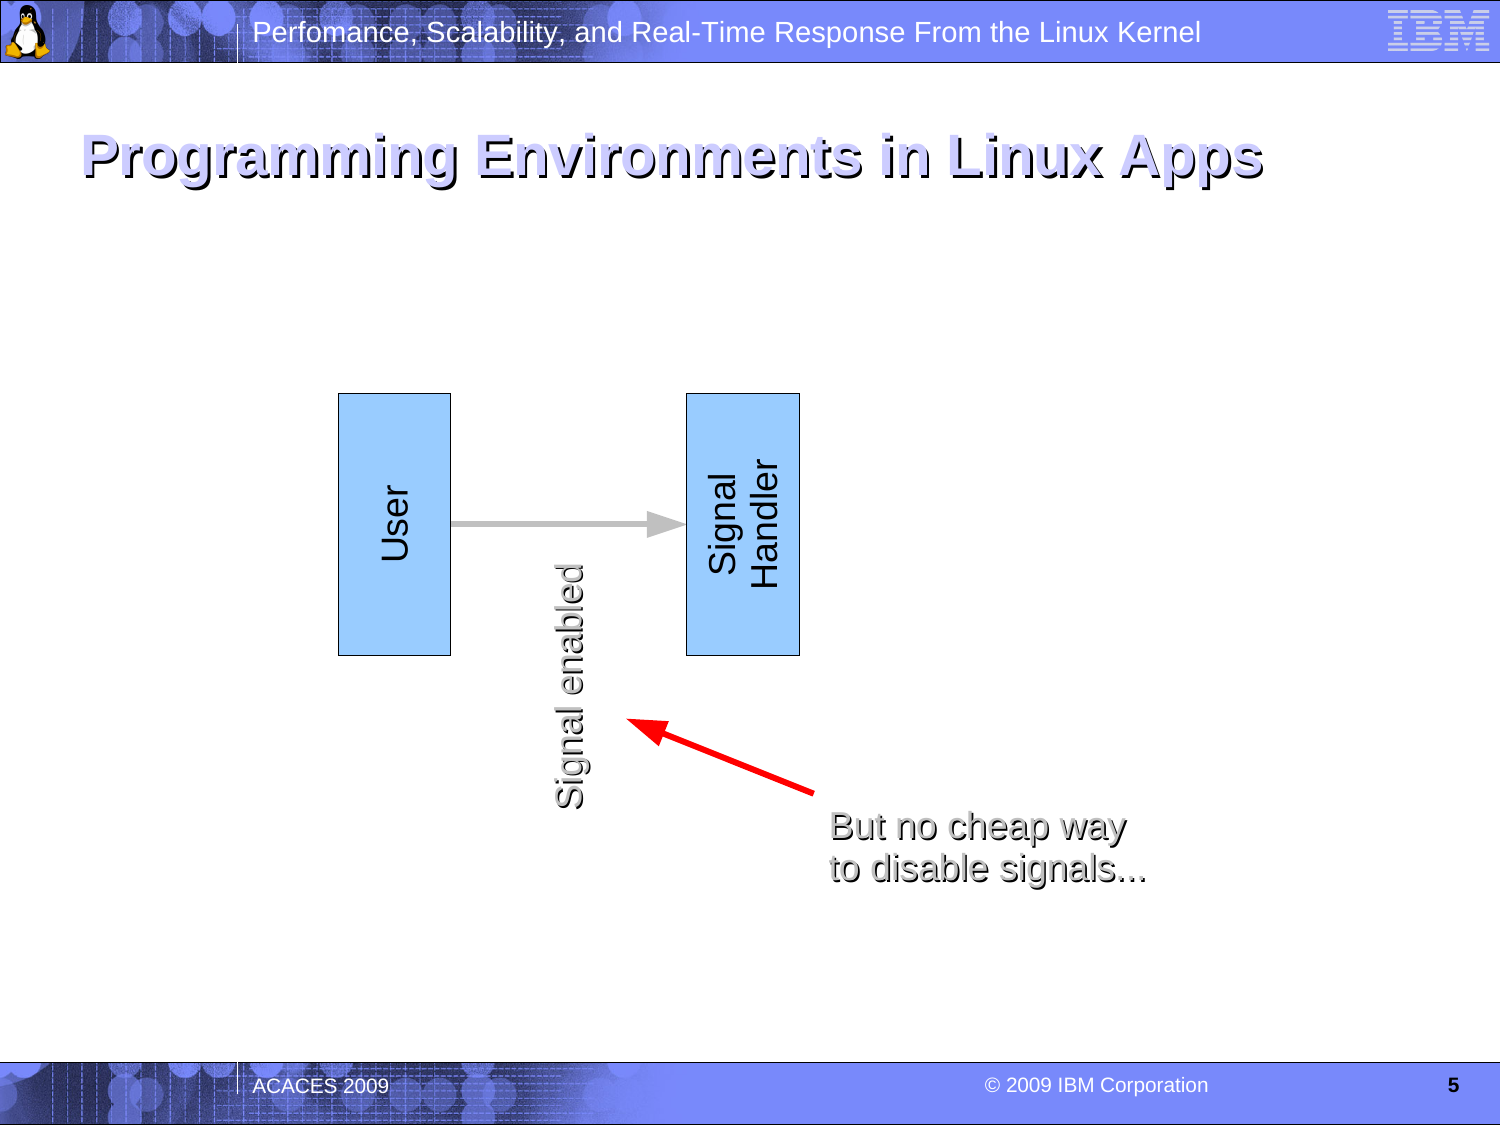

# Programming Environments in Linux Apps
User
Signal
Handler
Signal enabled
But no cheap way
to disable signals...
5